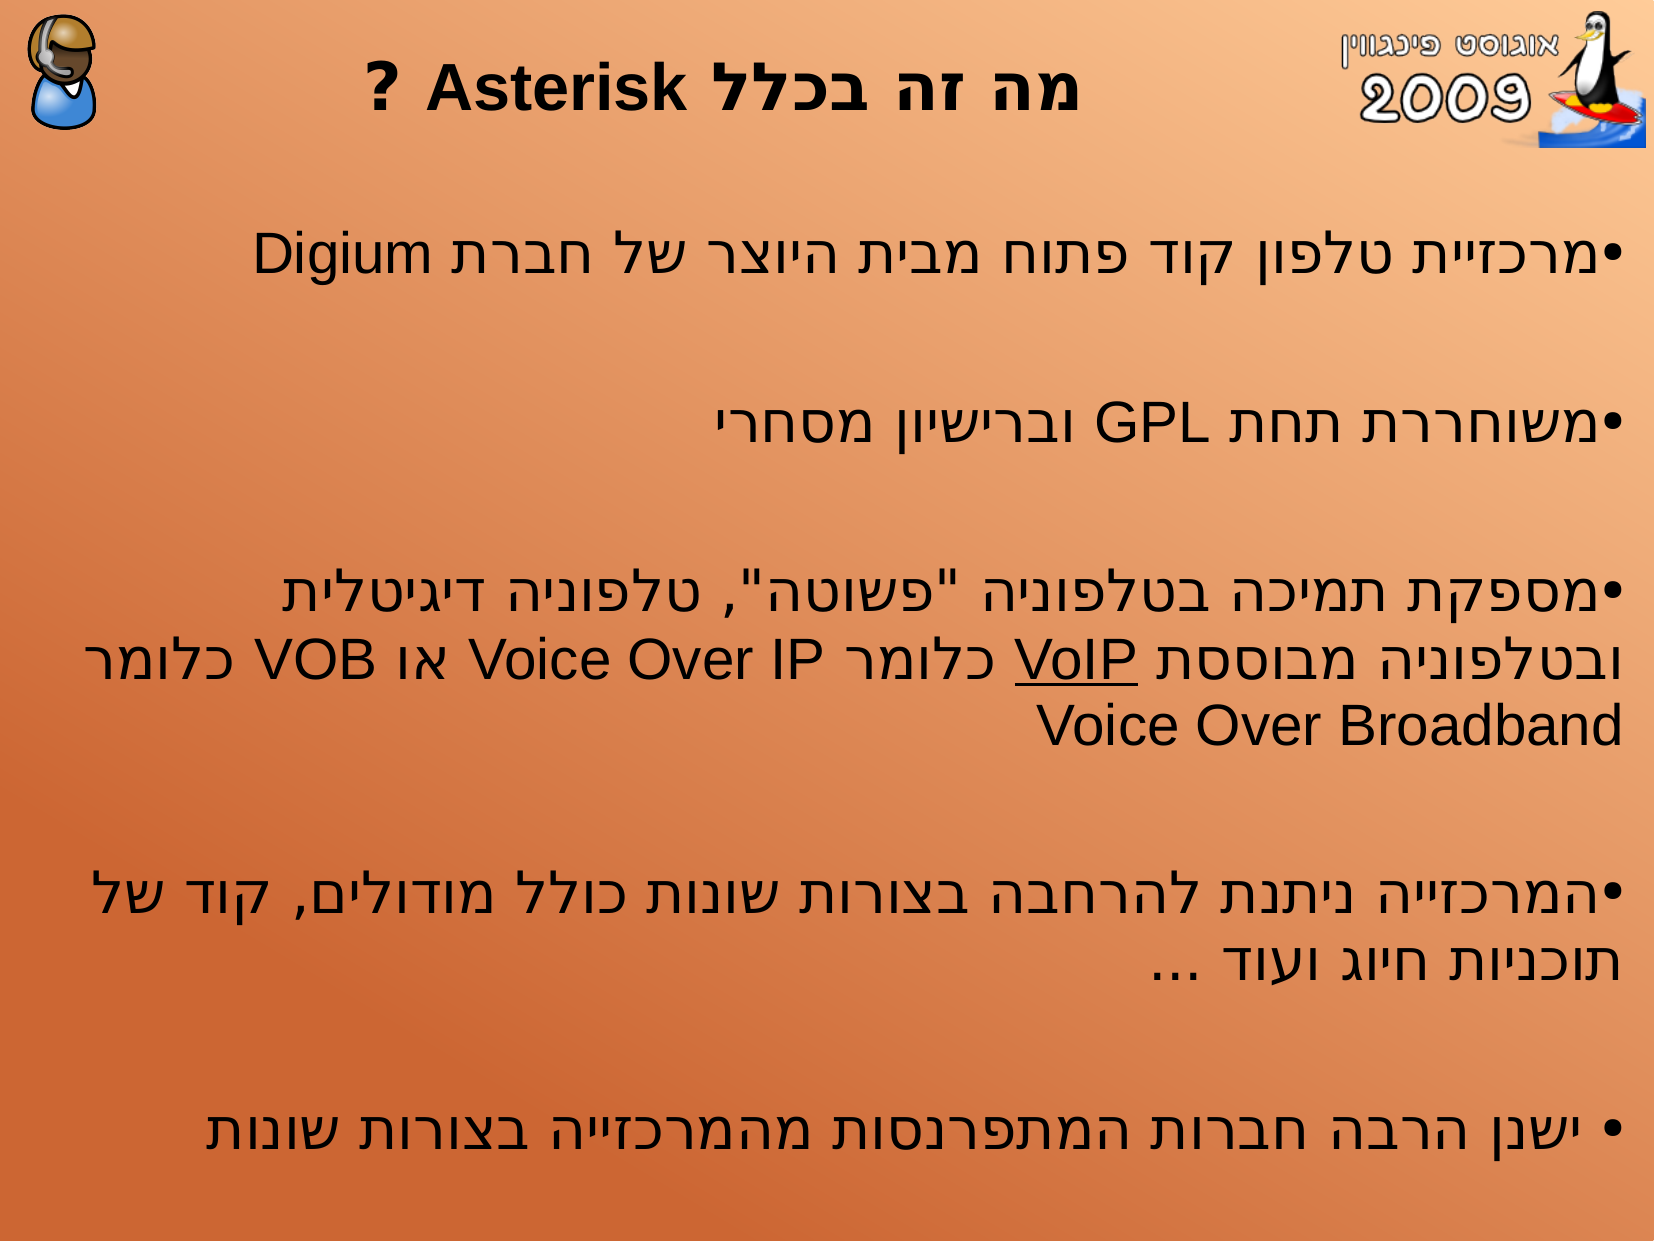

מה זה בכלל Asterisk ?
מרכזיית טלפון קוד פתוח מבית היוצר של חברת Digium
משוחררת תחת GPL וברישיון מסחרי
מספקת תמיכה בטלפוניה "פשוטה", טלפוניה דיגיטלית ובטלפוניה מבוססת VoIP כלומר Voice Over IP או VOB כלומר Voice Over Broadband
המרכזייה ניתנת להרחבה בצורות שונות כולל מודולים, קוד של תוכניות חיוג ועוד ...
 ישנן הרבה חברות המתפרנסות מהמרכזייה בצורות שונות